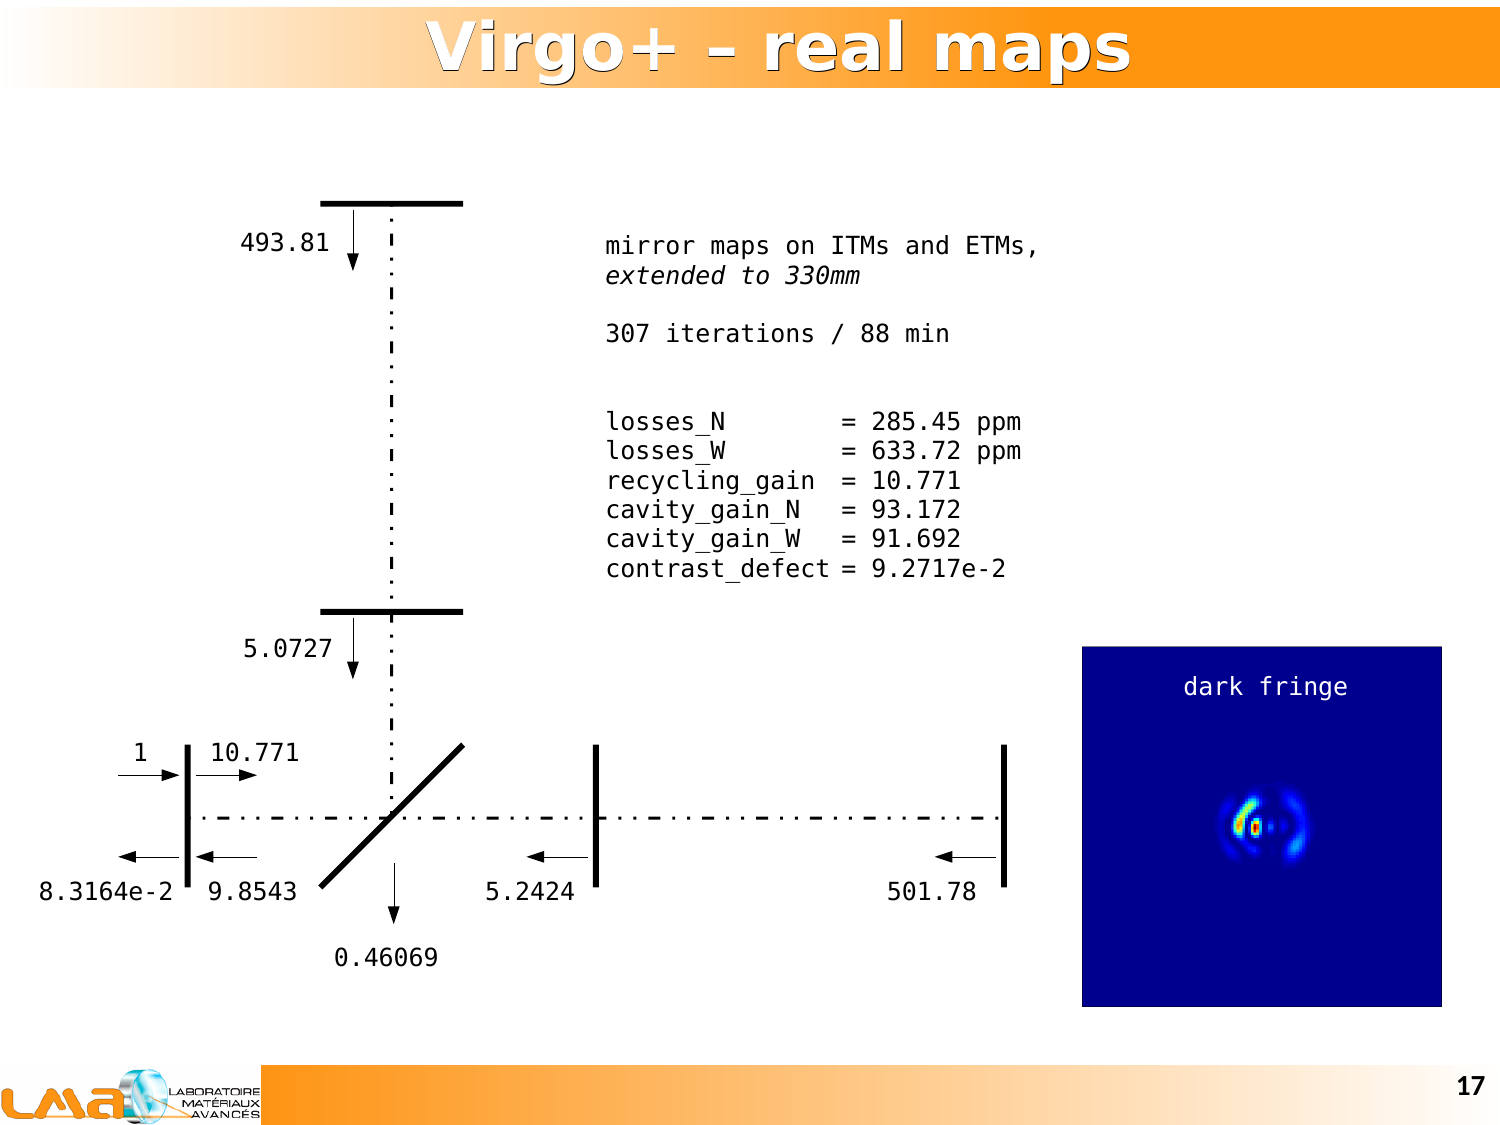

# Virgo+ – real maps
493.81
mirror maps on ITMs and ETMs,
extended to 330mm
307 iterations / 88 min
losses_N 		= 285.45 ppm
losses_W 		= 633.72 ppm
recycling_gain	= 10.771
cavity_gain_N 	= 93.172
cavity_gain_W 	= 91.692
contrast_defect	= 9.2717e-2
5.0727
dark fringe
1
10.771
8.3164e-2
5.2424
501.78
9.8543
0.46069
17